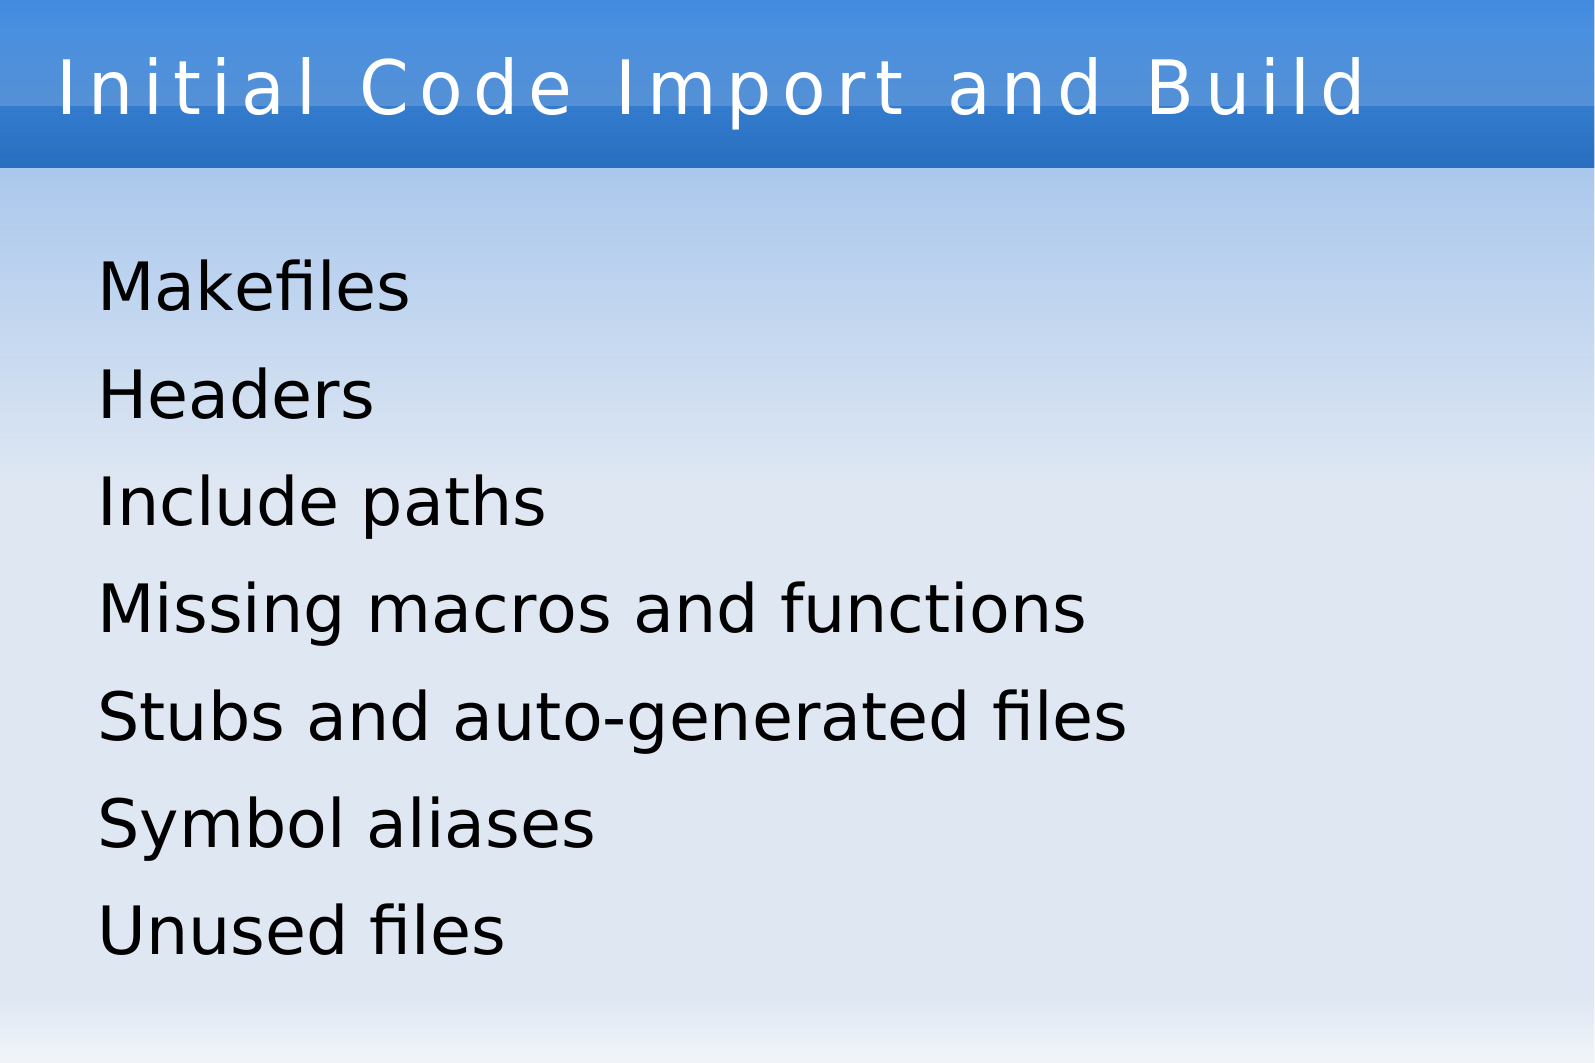

# Initial Code Import and Build
Makefiles
Headers
Include paths
Missing macros and functions
Stubs and auto-generated files
Symbol aliases
Unused files